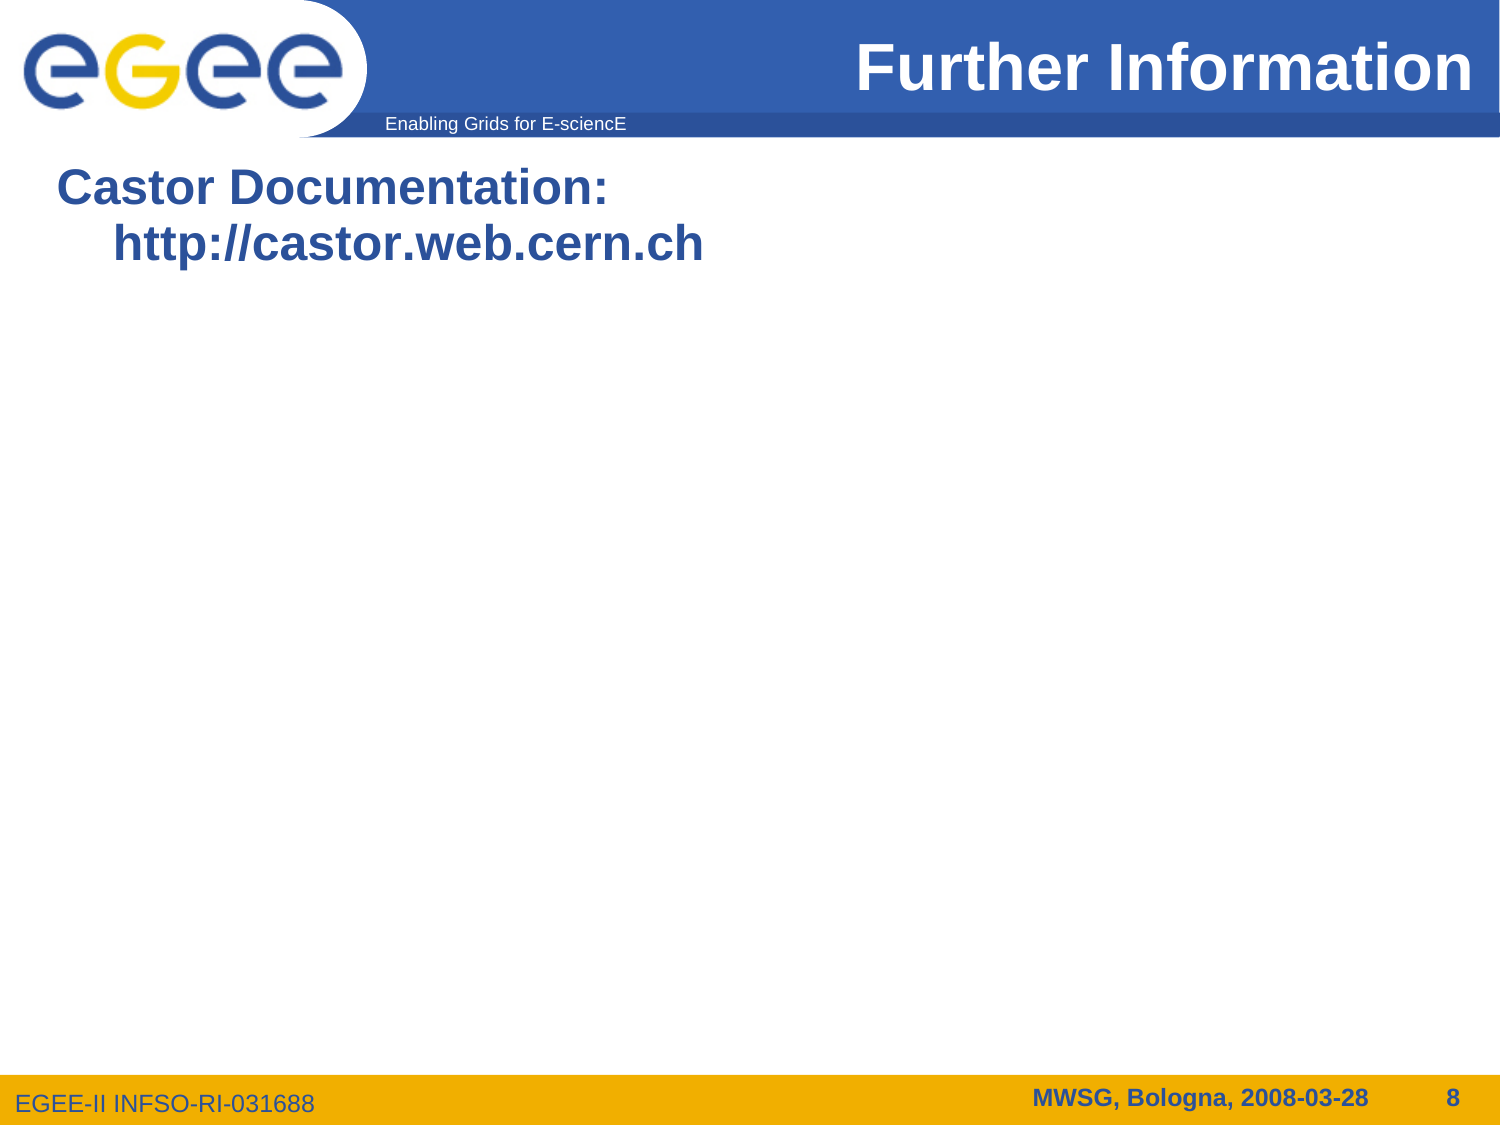

# Further Information
Castor Documentation:
http://castor.web.cern.ch
MWSG, Bologna, 2008-03-28
8